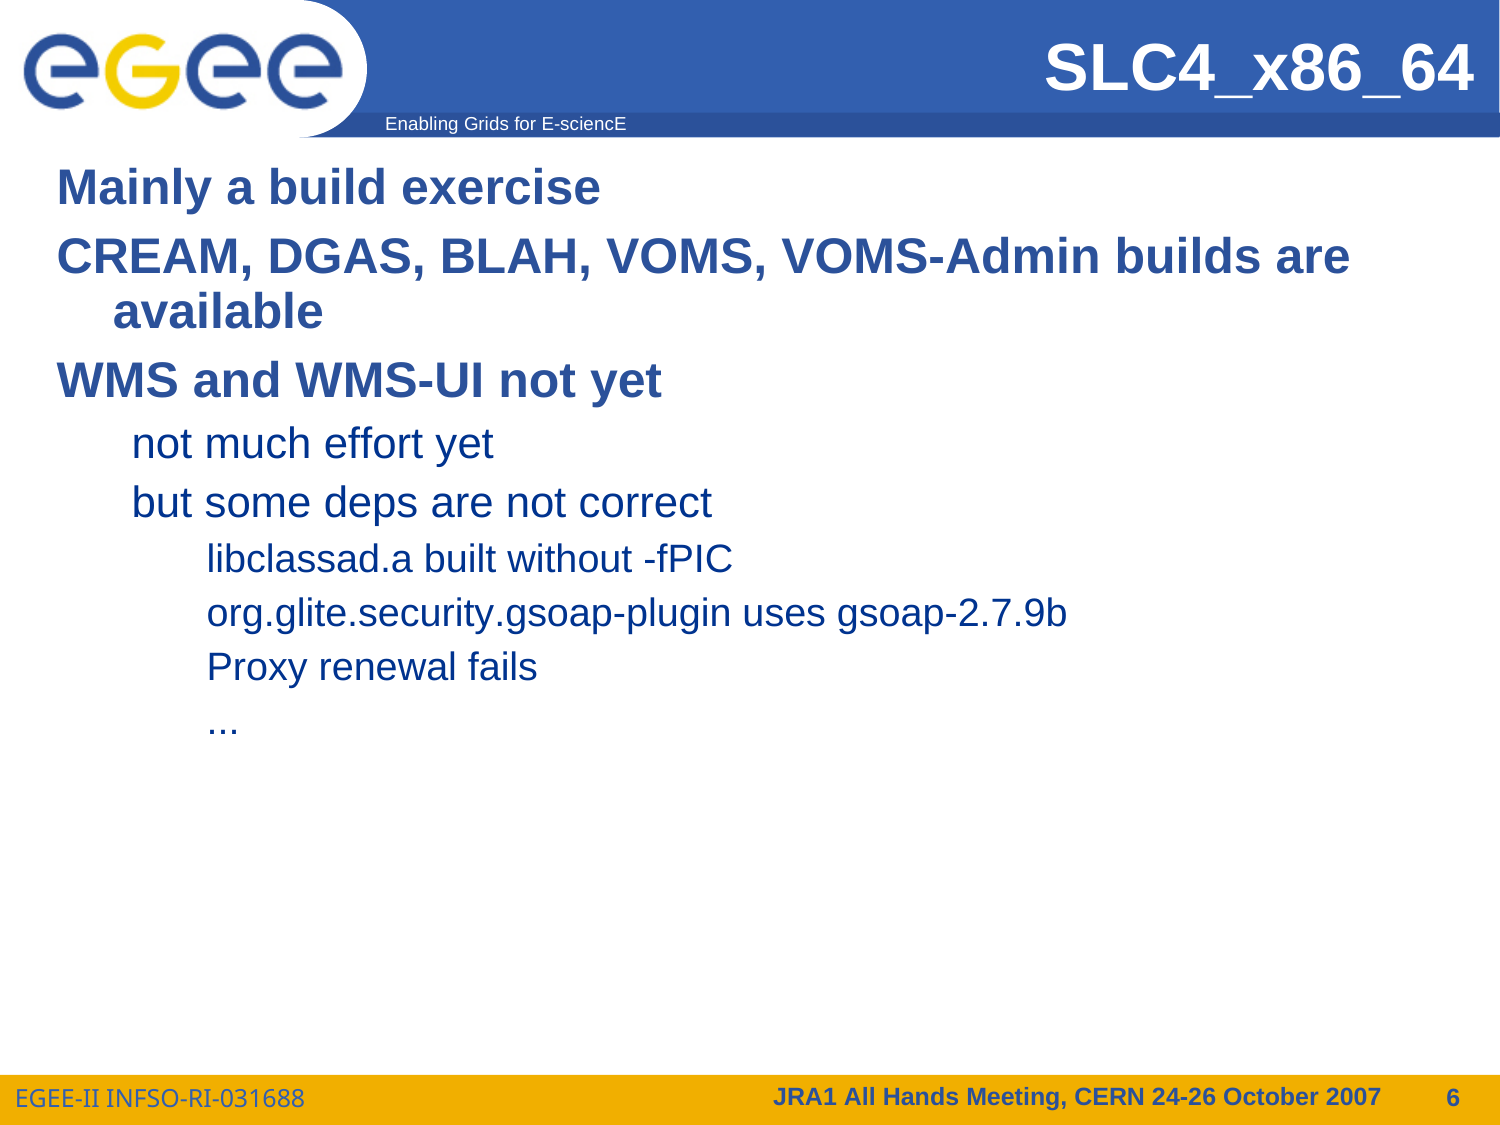

# SLC4_x86_64
Mainly a build exercise
CREAM, DGAS, BLAH, VOMS, VOMS-Admin builds are available
WMS and WMS-UI not yet
not much effort yet
but some deps are not correct
libclassad.a built without -fPIC
org.glite.security.gsoap-plugin uses gsoap-2.7.9b
Proxy renewal fails
...
JRA1 All Hands Meeting, CERN 24-26 October 2007
6